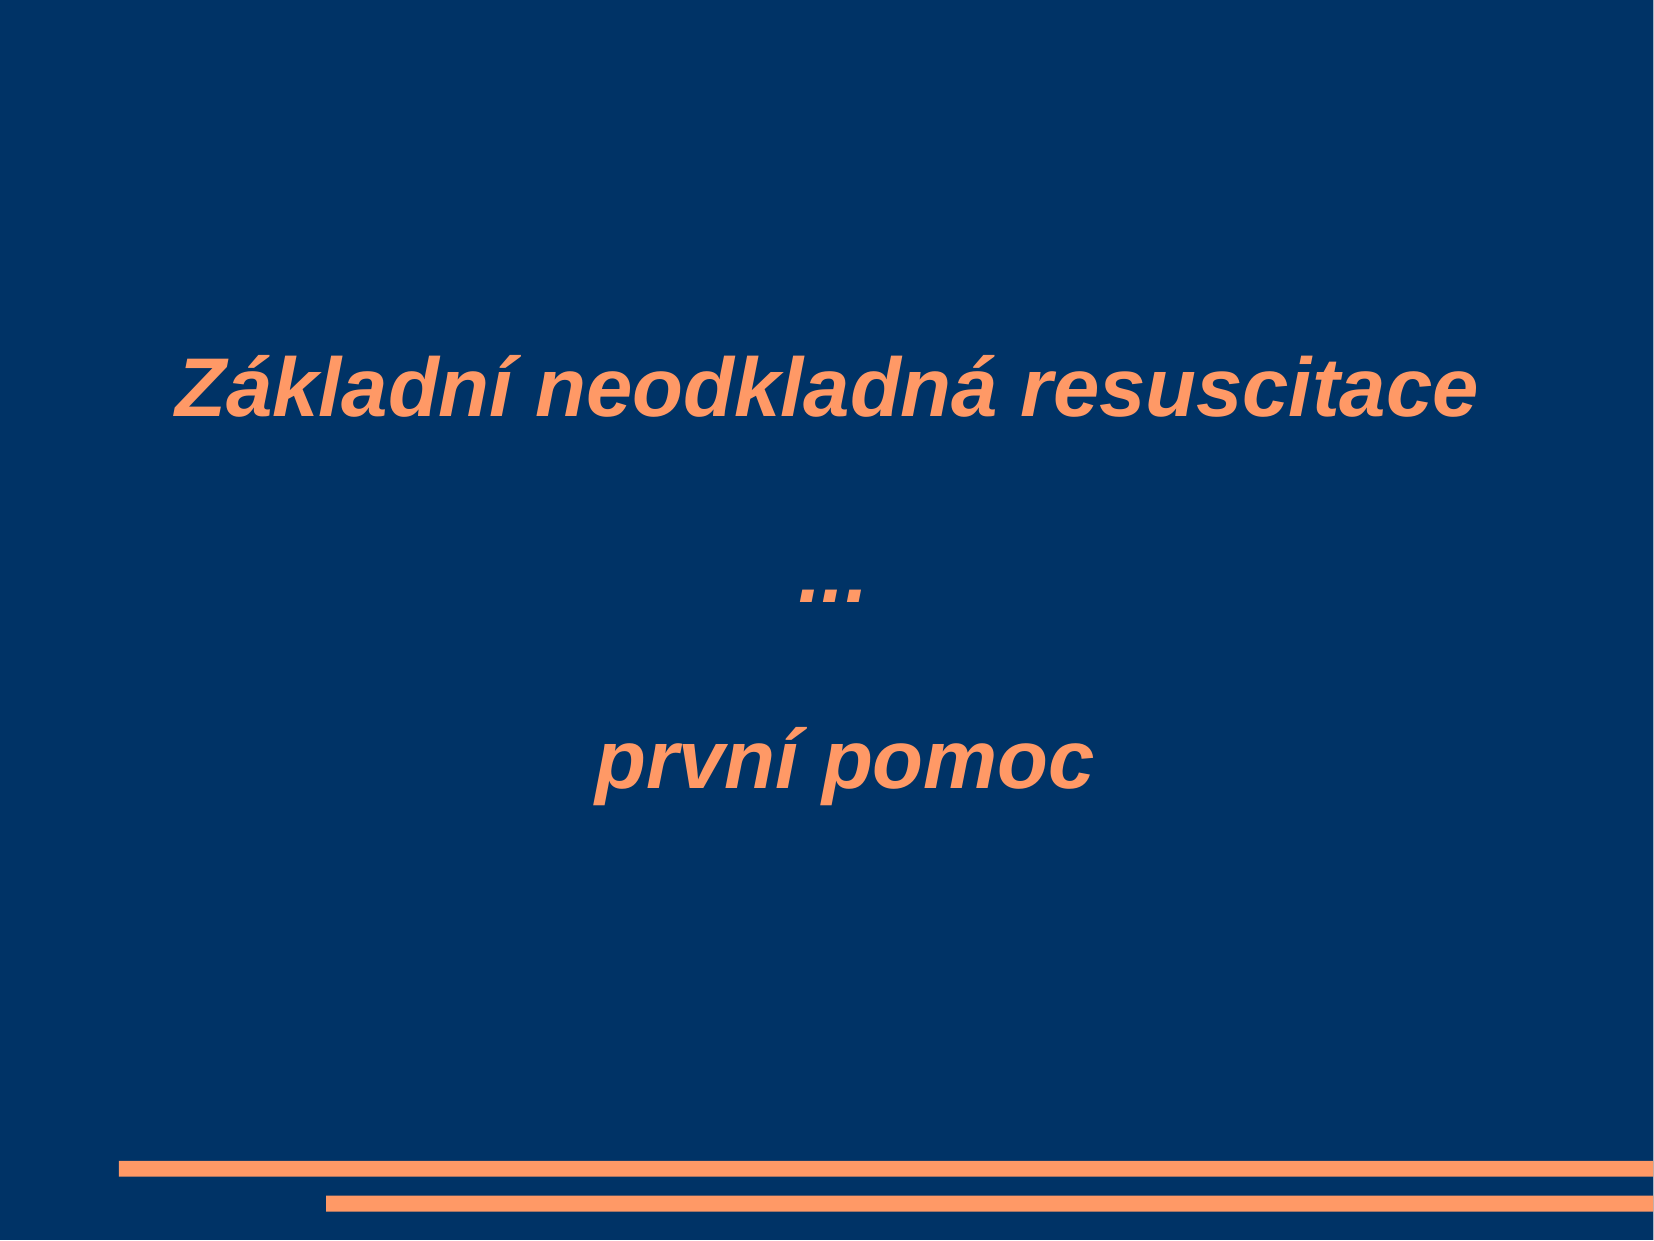

# Základní neodkladná resuscitace ... první pomoc